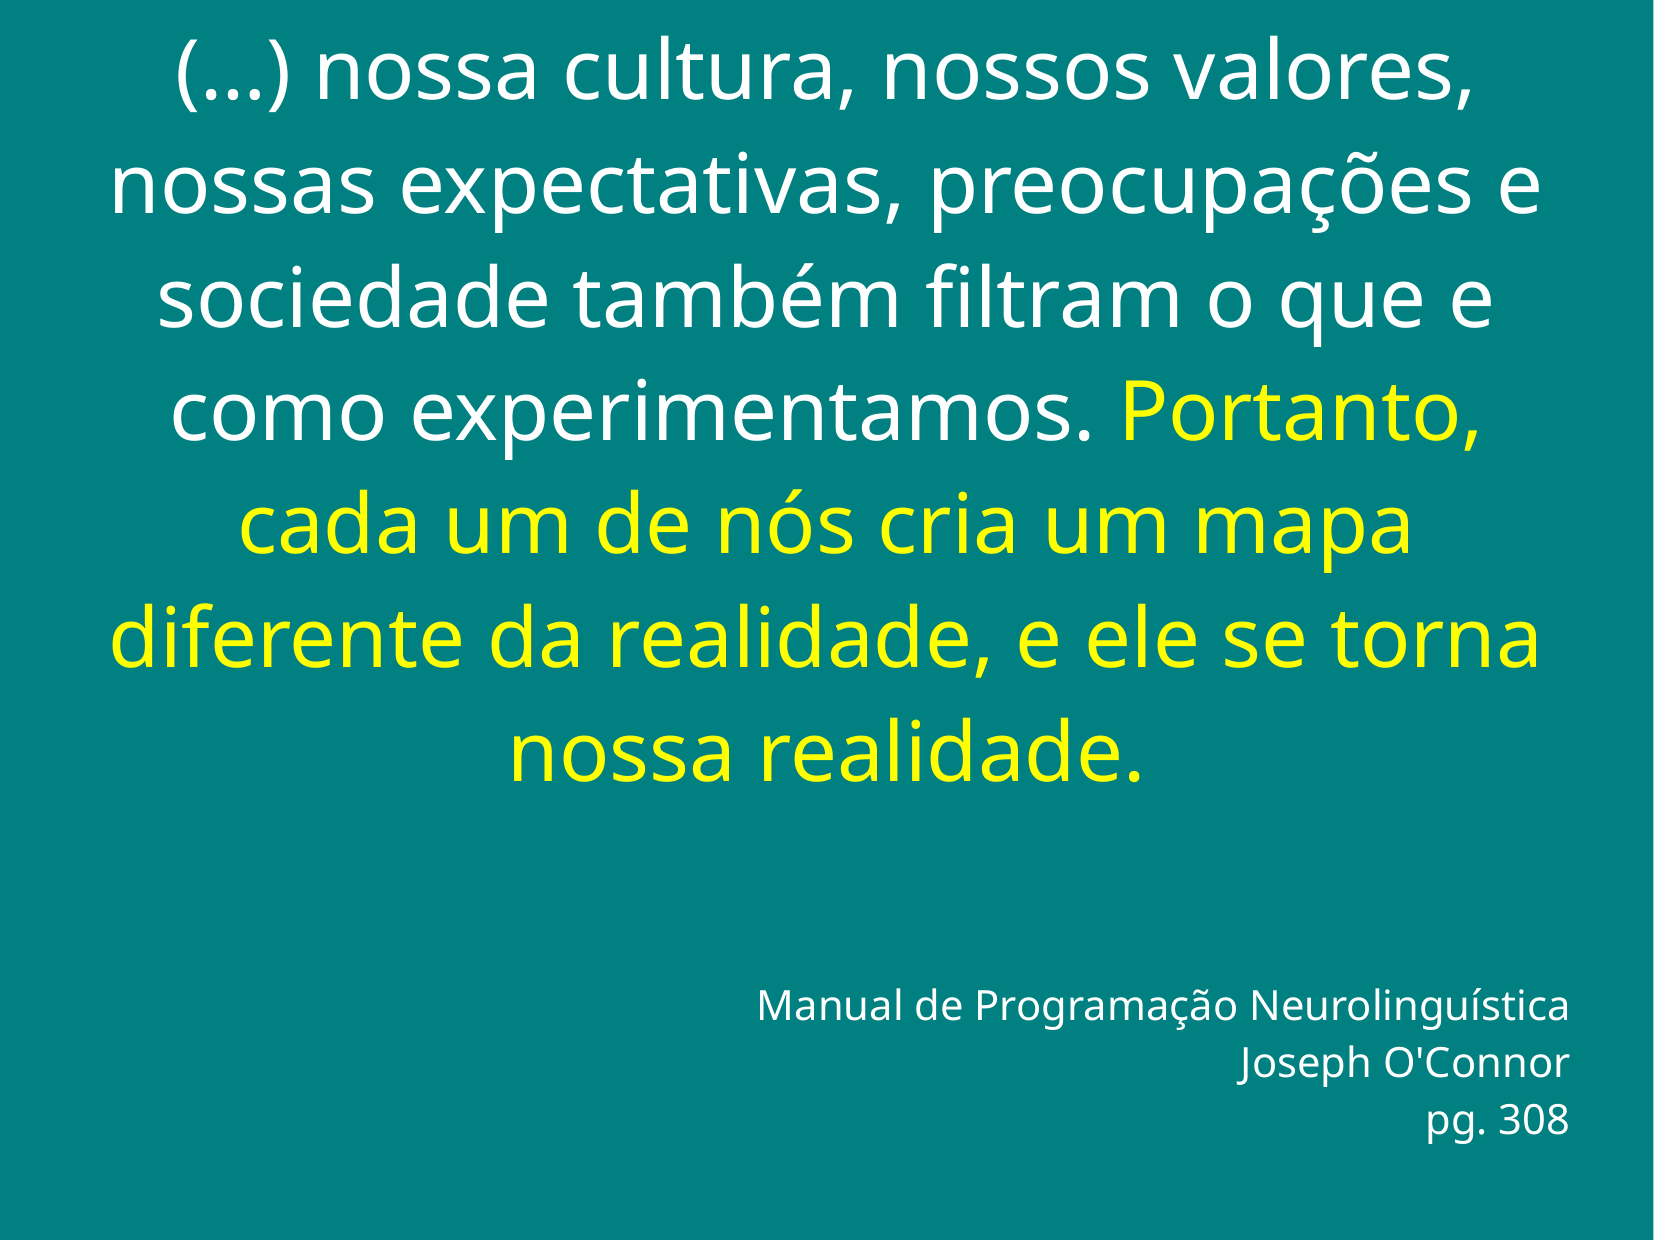

# (…) nossa cultura, nossos valores, nossas expectativas, preocupações e sociedade também filtram o que e como experimentamos. Portanto, cada um de nós cria um mapa diferente da realidade, e ele se torna nossa realidade.
Manual de Programação Neurolinguística
Joseph O'Connor
pg. 308